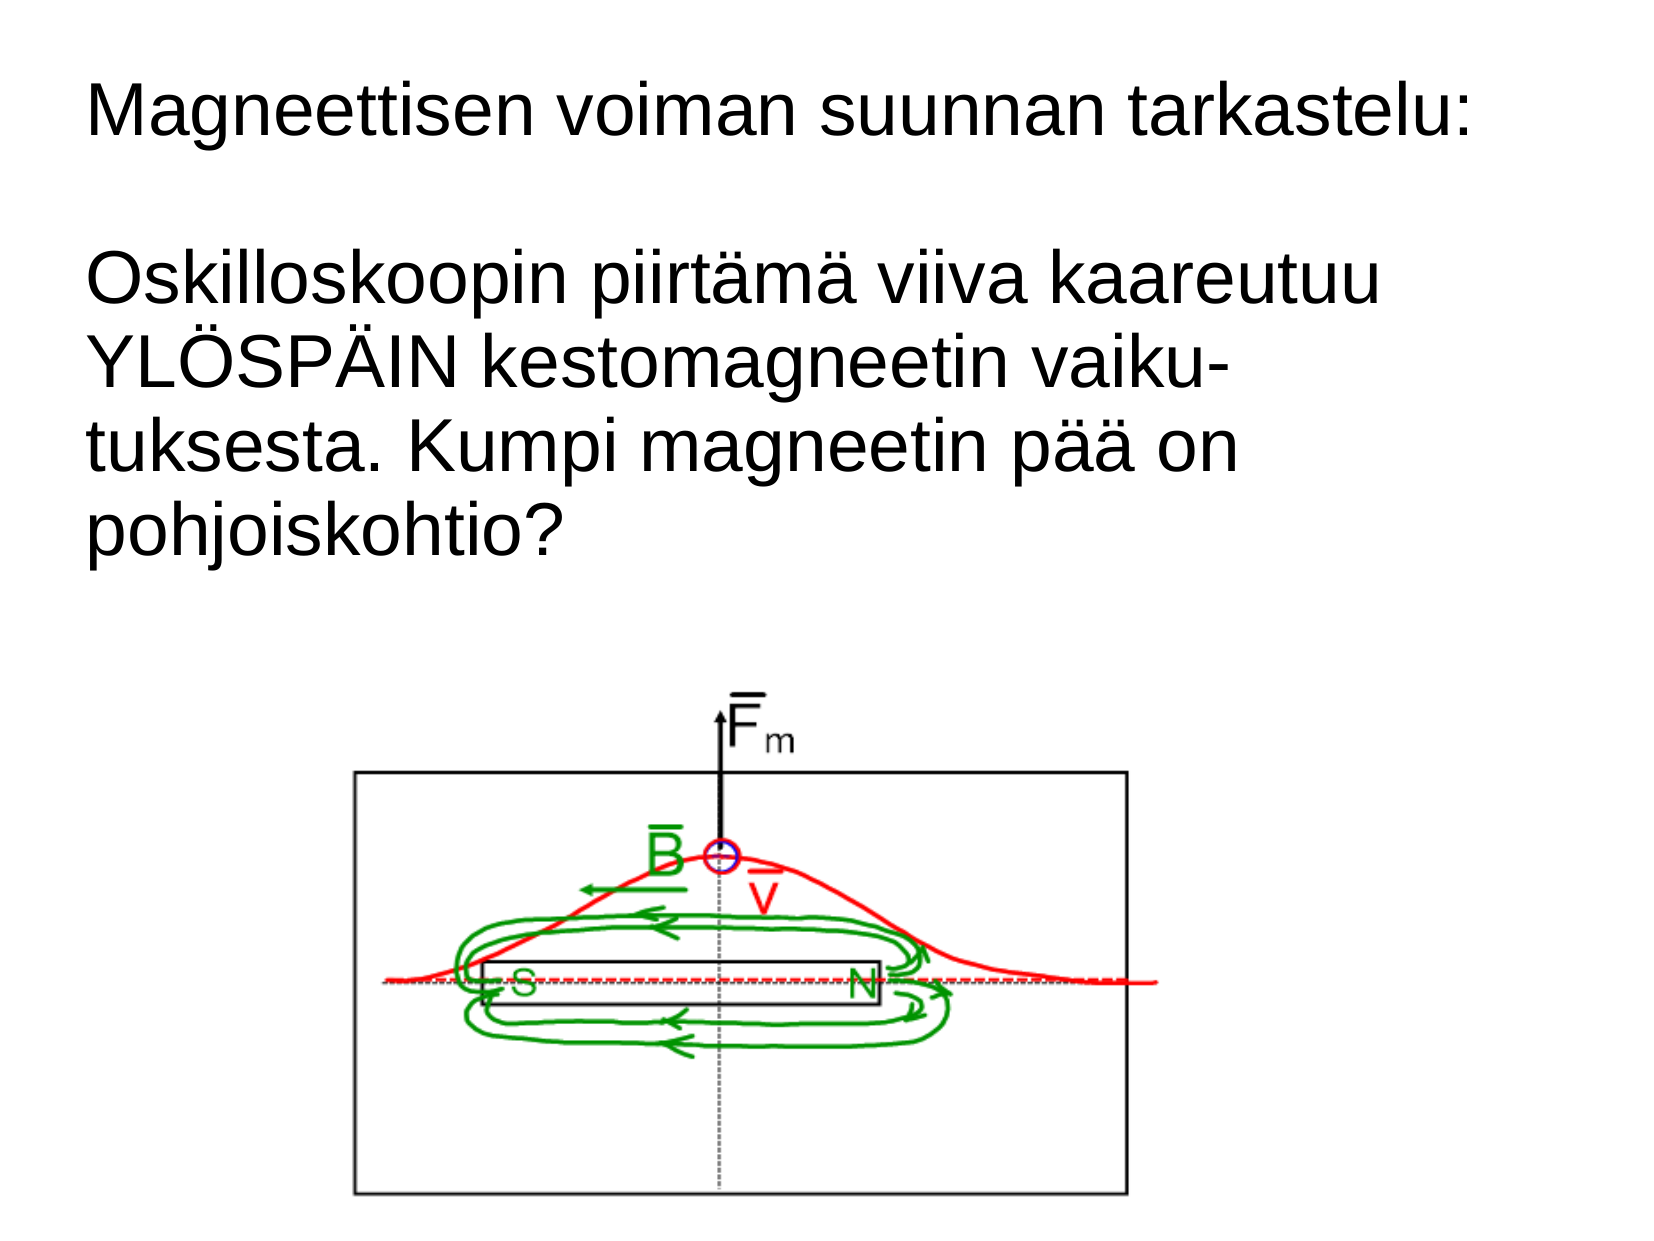

Magneettisen voiman suunnan tarkastelu:
Oskilloskoopin piirtämä viiva kaareutuu YLÖSPÄIN kestomagneetin vaiku-tuksesta. Kumpi magneetin pää on pohjoiskohtio?